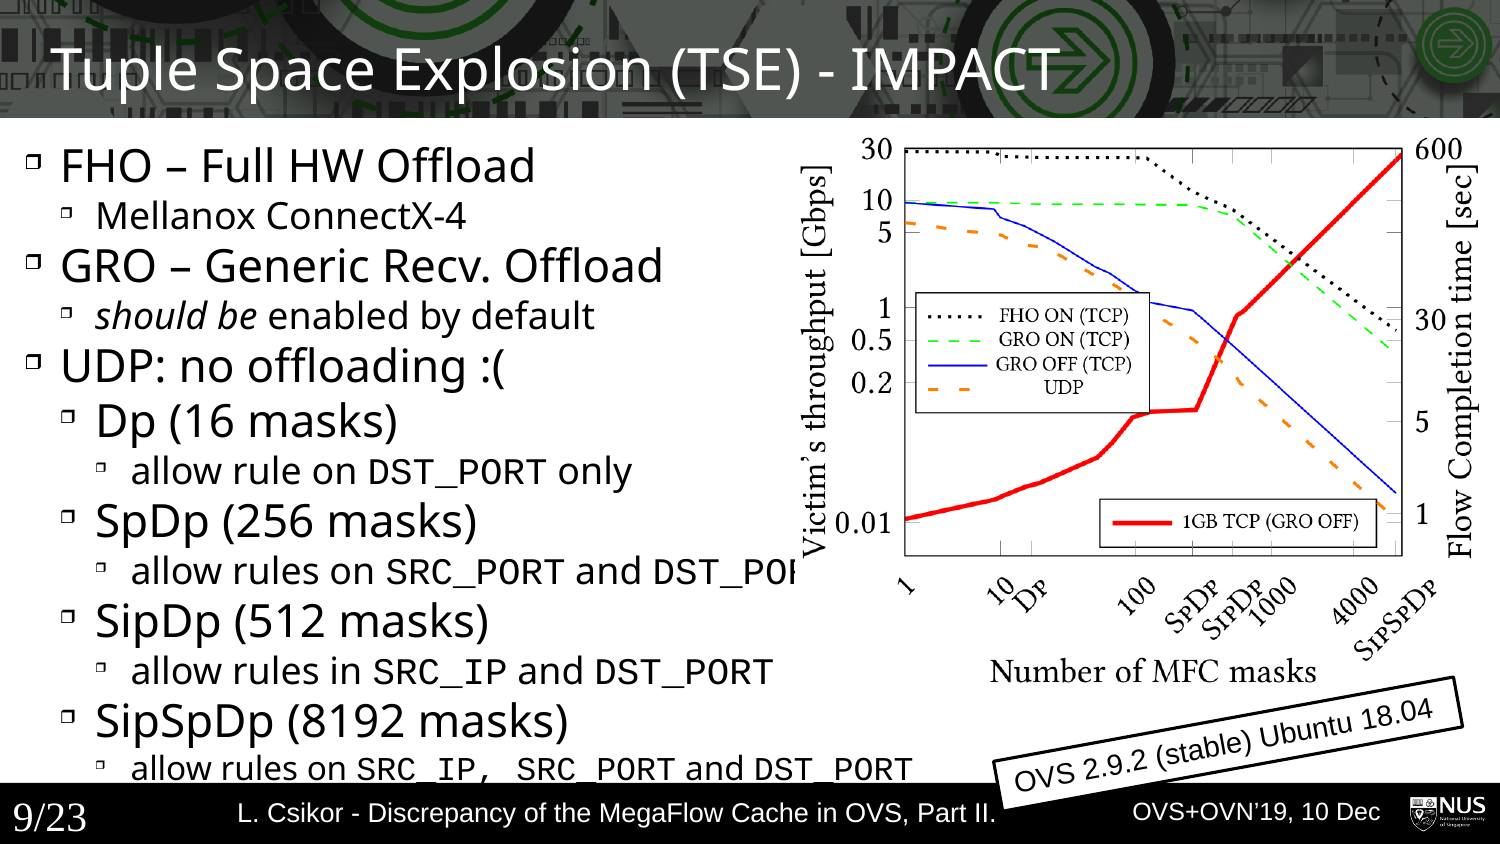

Tuple Space Explosion (TSE) - IMPACT
FHO – Full HW Offload
Mellanox ConnectX-4
GRO – Generic Recv. Offload
should be enabled by default
UDP: no offloading :(
Dp (16 masks)
allow rule on DST_PORT only
SpDp (256 masks)
allow rules on SRC_PORT and DST_PORT
SipDp (512 masks)
allow rules in SRC_IP and DST_PORT
SipSpDp (8192 masks)
allow rules on SRC_IP, SRC_PORT and DST_PORT
OVS 2.9.2 (stable) Ubuntu 18.04